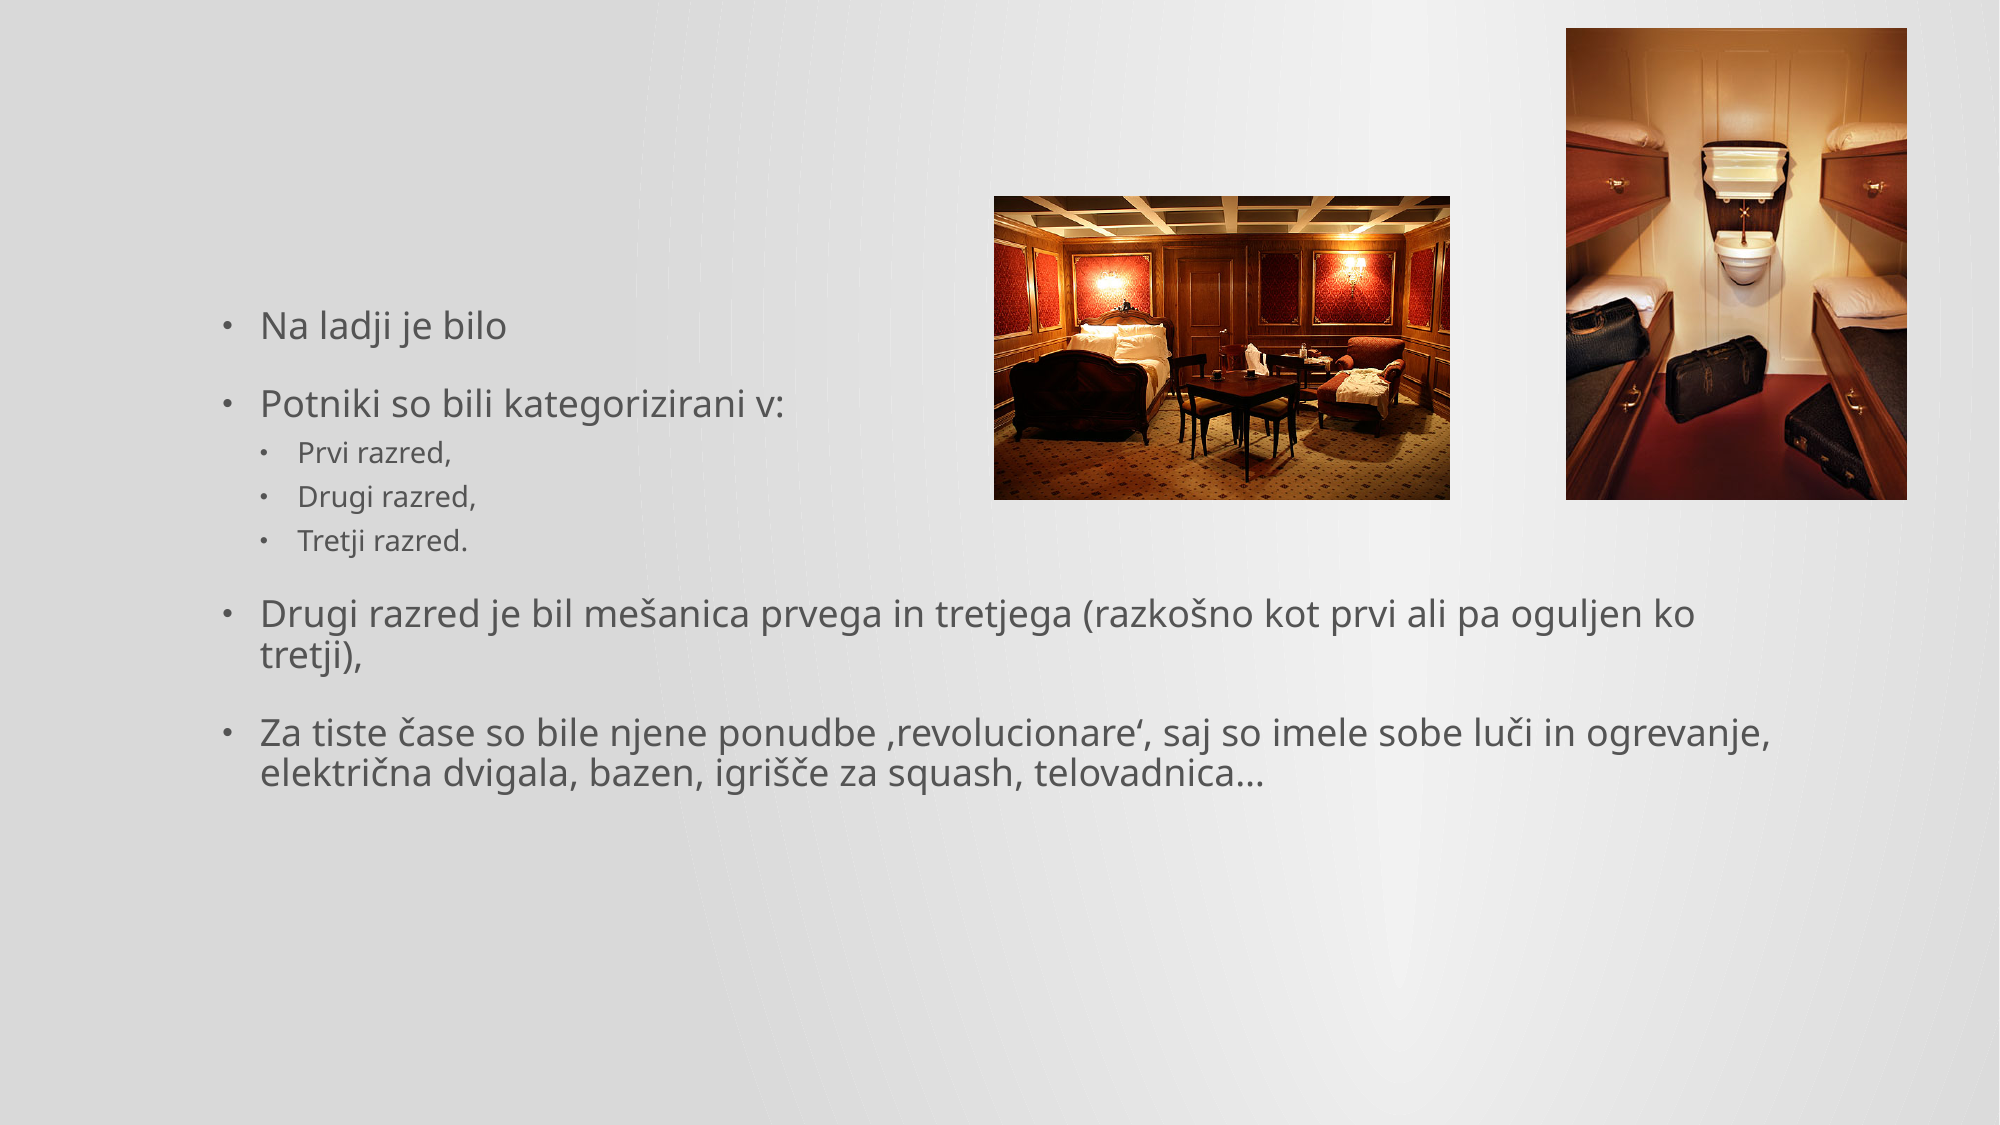

#
Na ladji je bilo
Potniki so bili kategorizirani v:
Prvi razred,
Drugi razred,
Tretji razred.
Drugi razred je bil mešanica prvega in tretjega (razkošno kot prvi ali pa oguljen ko tretji),
Za tiste čase so bile njene ponudbe ‚revolucionare‘, saj so imele sobe luči in ogrevanje, električna dvigala, bazen, igrišče za squash, telovadnica…